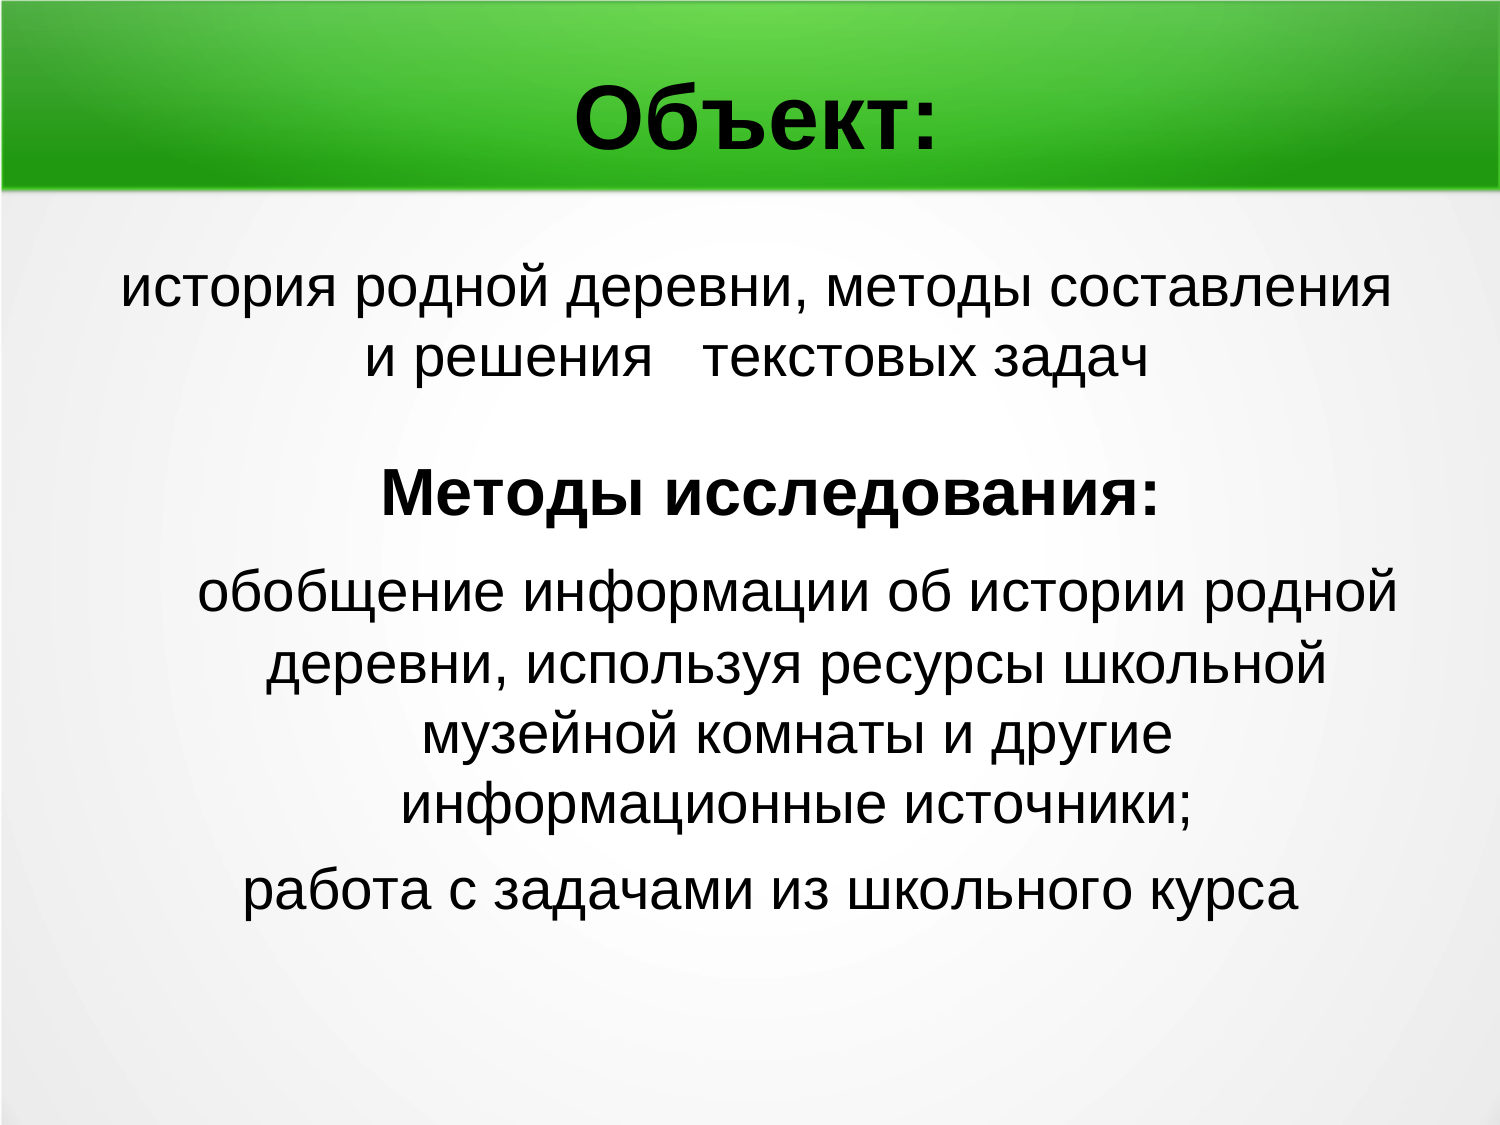

Объект:
история родной деревни, методы составления и решения текстовых задач
Методы исследования:
 обобщение информации об истории родной деревни, используя ресурсы школьной музейной комнаты и другие информационные источники;
работа с задачами из школьного курса